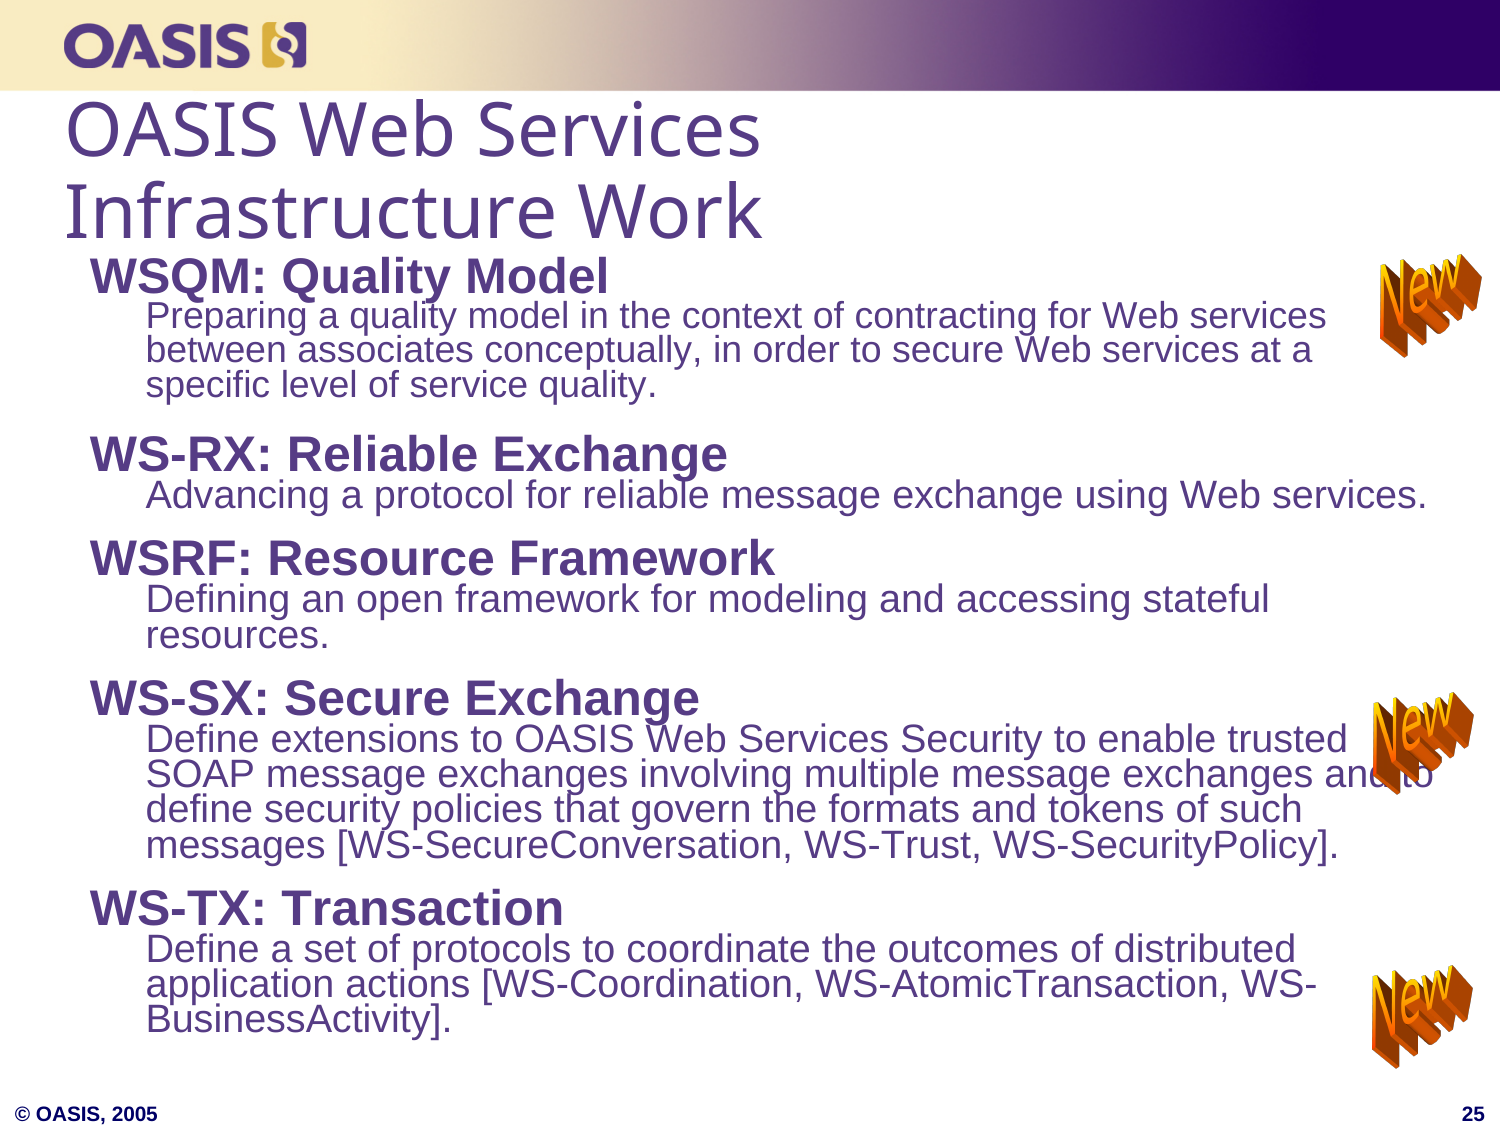

# OASIS Web Services Infrastructure Work
New
WSQM: Quality Model
	Preparing a quality model in the context of contracting for Web services between associates conceptually, in order to secure Web services at a specific level of service quality.
WS-RX: Reliable Exchange
	Advancing a protocol for reliable message exchange using Web services.
WSRF: Resource Framework
Defining an open framework for modeling and accessing stateful resources.
WS-SX: Secure Exchange
Define extensions to OASIS Web Services Security to enable trusted SOAP message exchanges involving multiple message exchanges and to define security policies that govern the formats and tokens of such messages [WS-SecureConversation, WS-Trust, WS-SecurityPolicy].
WS-TX: Transaction
Define a set of protocols to coordinate the outcomes of distributed application actions [WS-Coordination, WS-AtomicTransaction, WS-BusinessActivity].
New
New
© OASIS, 2005
25